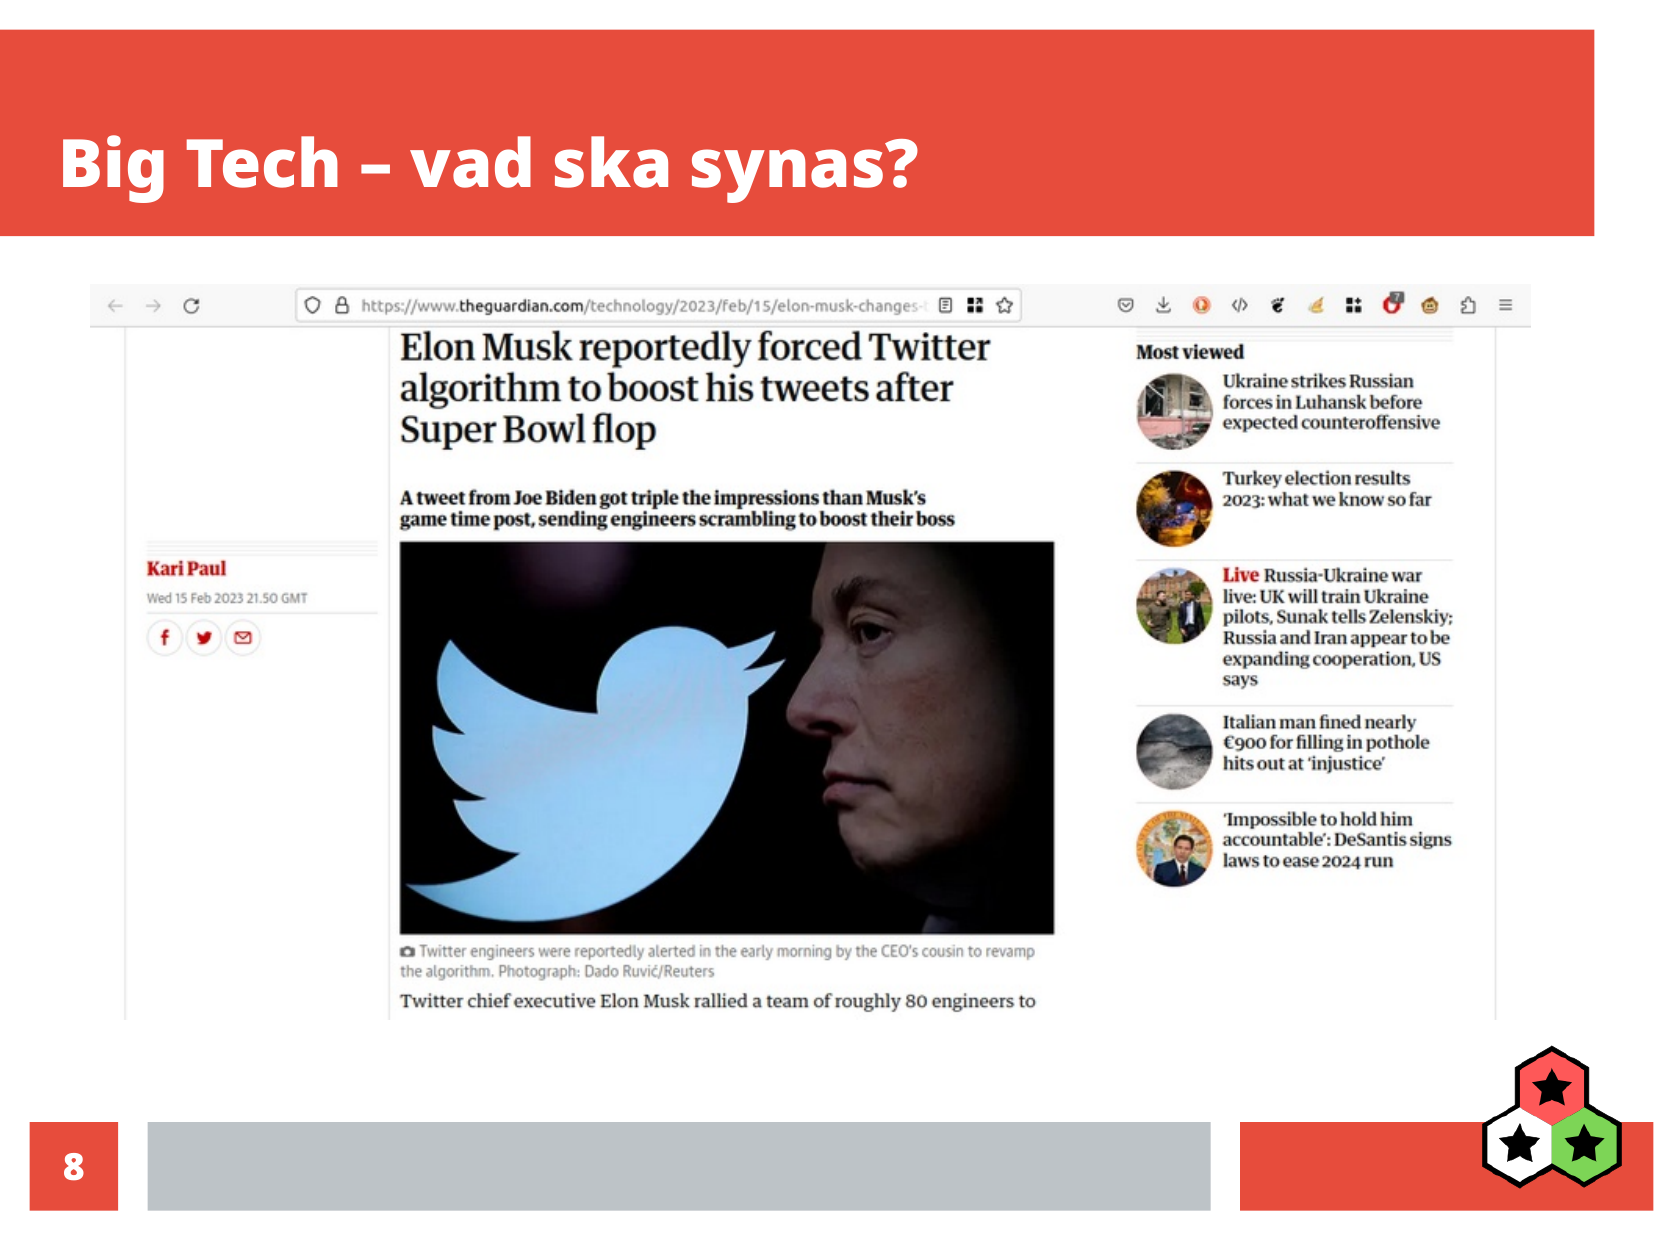

# Big Tech – vad ska synas?
8